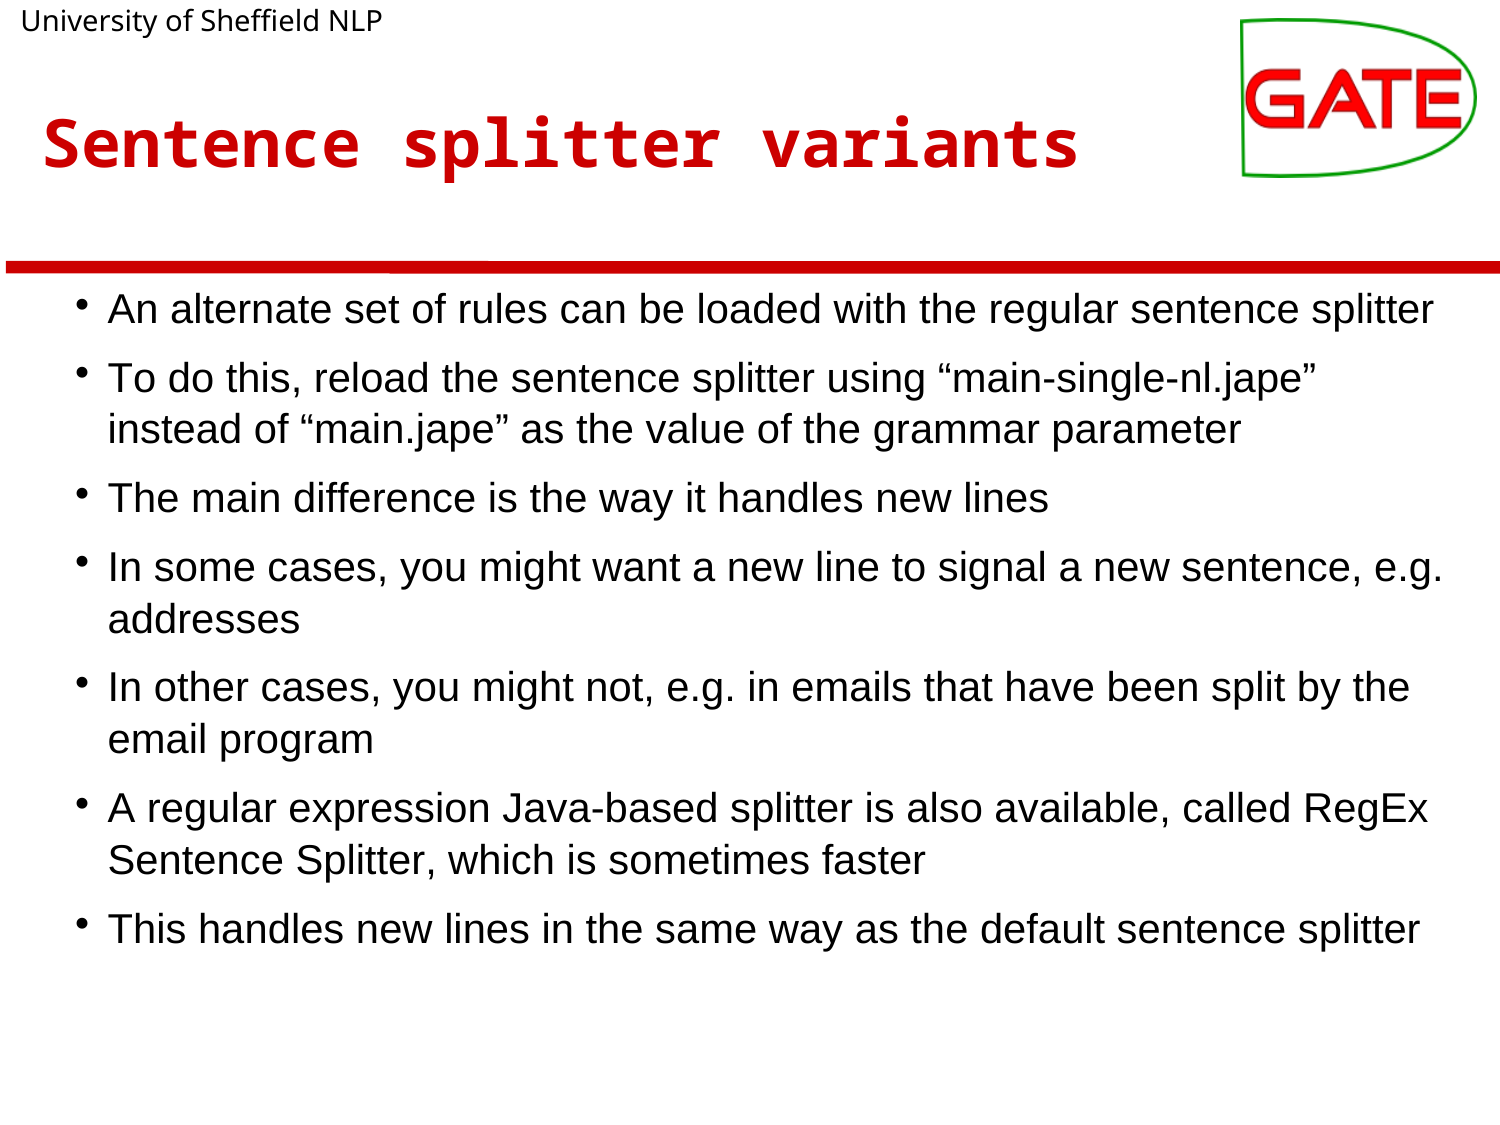

Sentence splitter variants
An alternate set of rules can be loaded with the regular sentence splitter
To do this, reload the sentence splitter using “main-single-nl.jape” instead of “main.jape” as the value of the grammar parameter
The main difference is the way it handles new lines
In some cases, you might want a new line to signal a new sentence, e.g. addresses
In other cases, you might not, e.g. in emails that have been split by the email program
A regular expression Java-based splitter is also available, called RegEx Sentence Splitter, which is sometimes faster
This handles new lines in the same way as the default sentence splitter